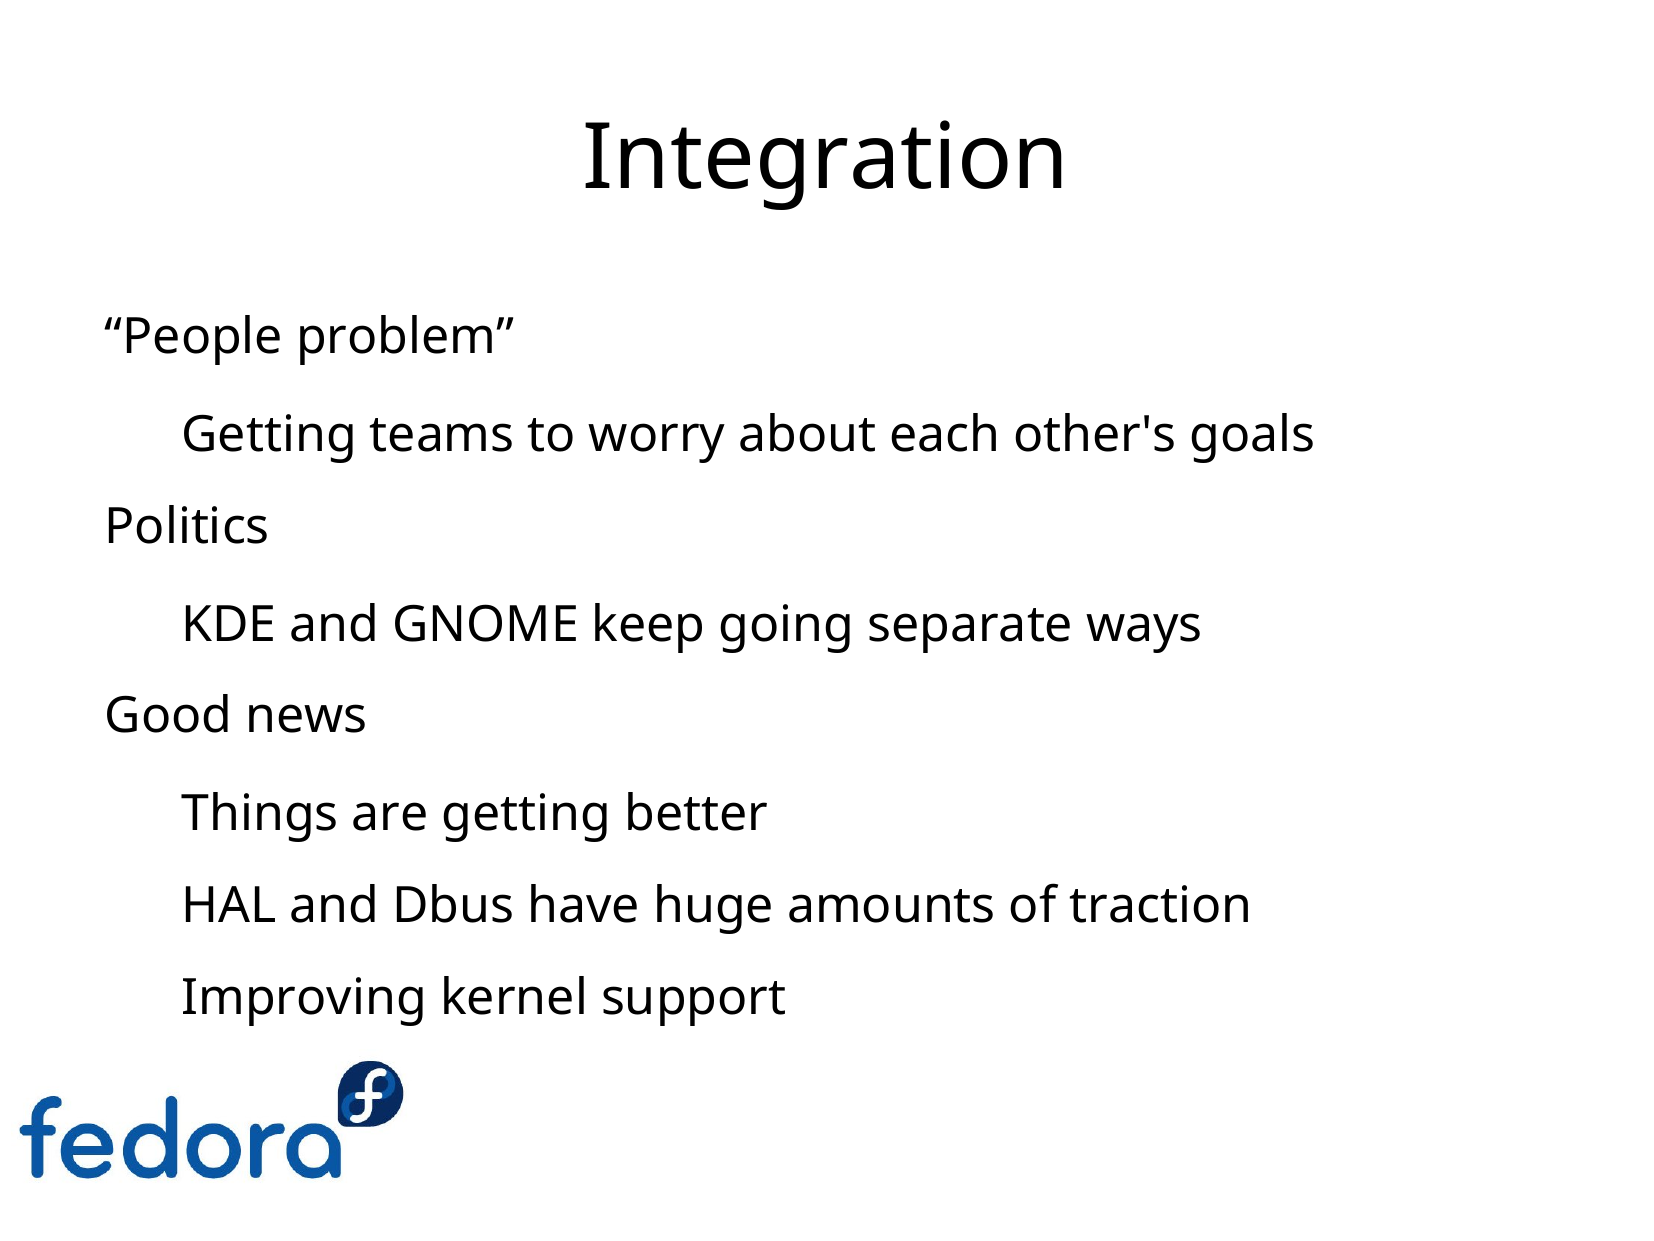

# Integration
“People problem”
Getting teams to worry about each other's goals
Politics
KDE and GNOME keep going separate ways
Good news
Things are getting better
HAL and Dbus have huge amounts of traction
Improving kernel support